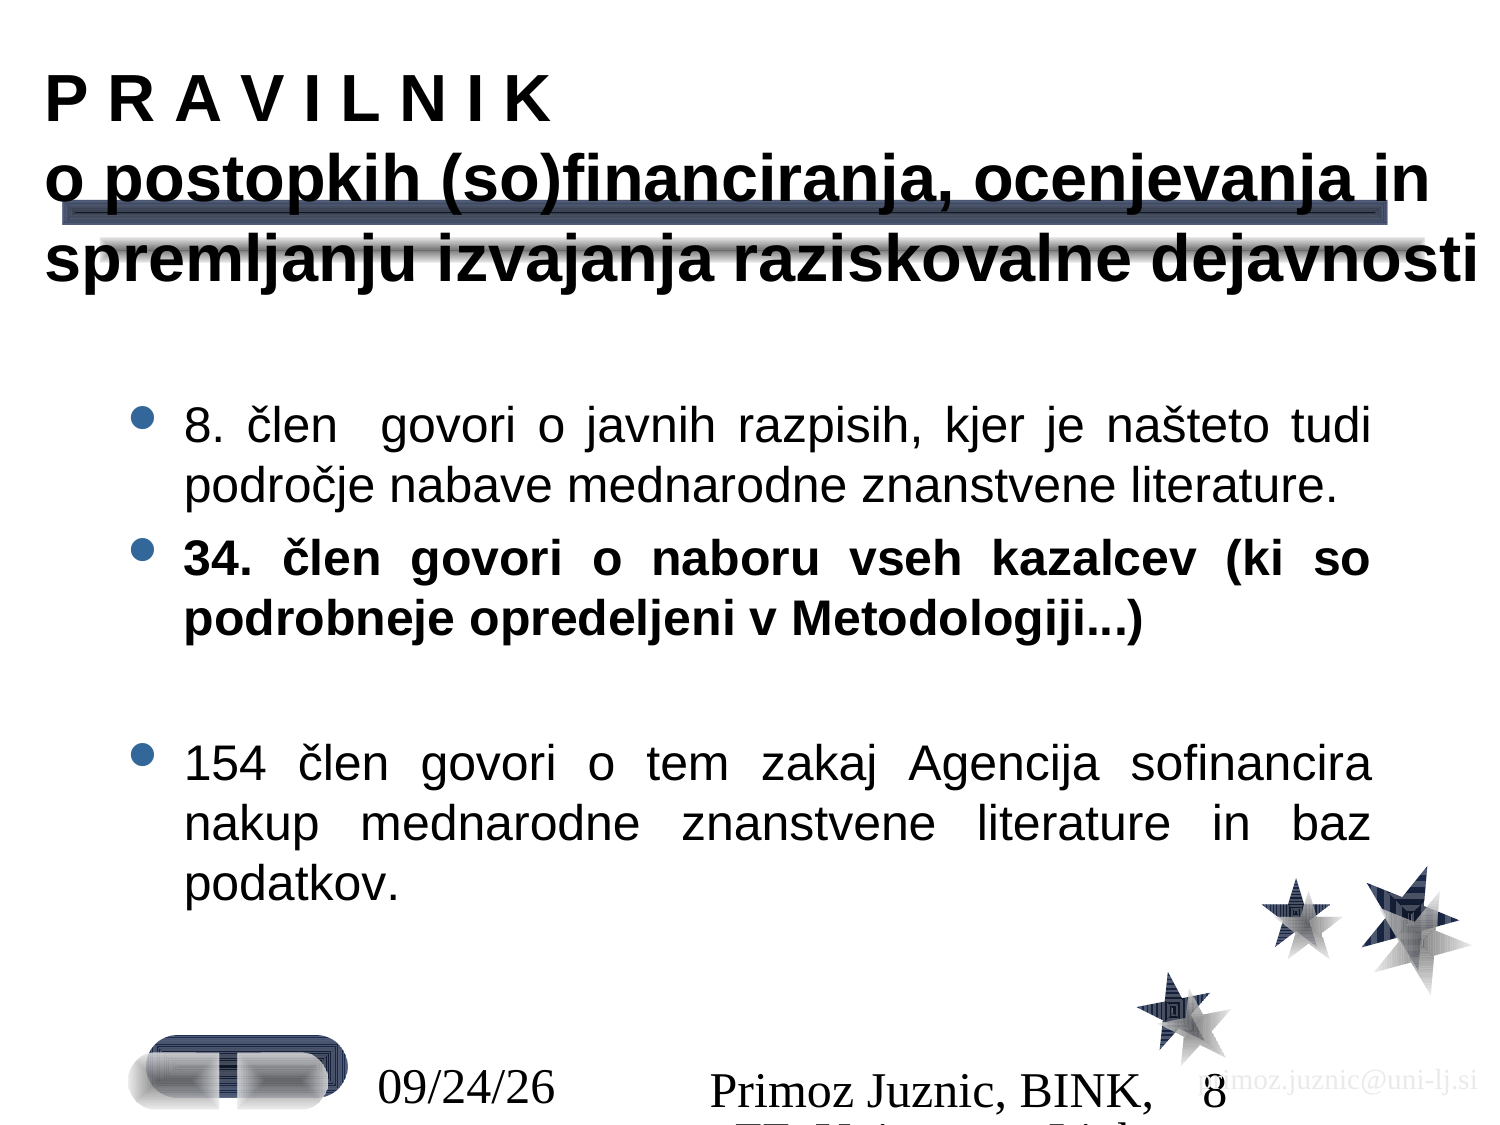

# P R A V I L N I K o postopkih (so)financiranja, ocenjevanja in spremljanju izvajanja raziskovalne dejavnosti
8. člen govori o javnih razpisih, kjer je našteto tudi področje nabave mednarodne znanstvene literature.
34. člen govori o naboru vseh kazalcev (ki so podrobneje opredeljeni v Metodologiji...)
154 člen govori o tem zakaj Agencija sofinancira nakup mednarodne znanstvene literature in baz podatkov.
Primoz Juznic, BINK, FF, Univerza v Ljubljani
8